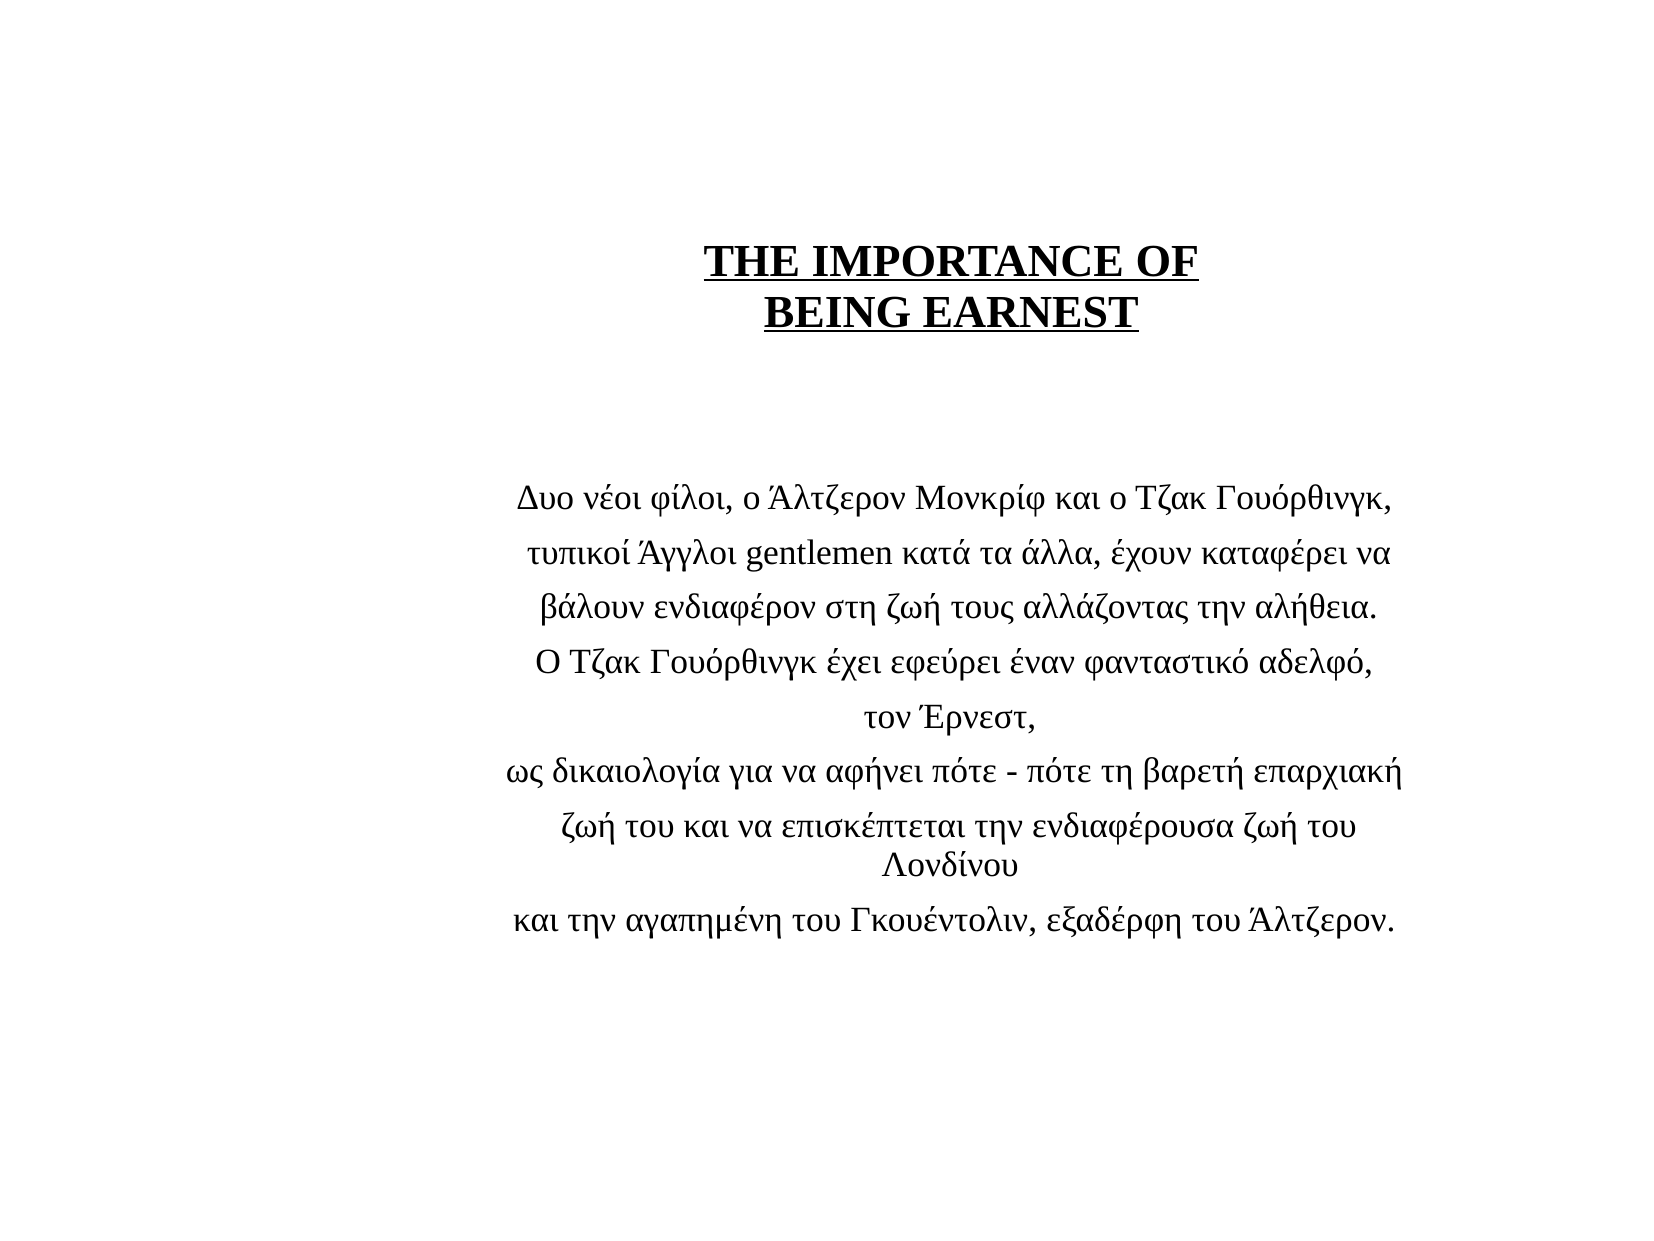

Δυο νέοι φίλοι, ο Άλτζερον Μονκρίφ και ο Τζακ Γουόρθινγκ,
 τυπικοί Άγγλοι gentlemen κατά τα άλλα, έχουν καταφέρει να
 βάλουν ενδιαφέρον στη ζωή τους αλλάζοντας την αλήθεια.
 Ο Τζακ Γουόρθινγκ έχει εφεύρει έναν φανταστικό αδελφό,
τον Έρνεστ,
ως δικαιολογία για να αφήνει πότε - πότε τη βαρετή επαρχιακή
 ζωή του και να επισκέπτεται την ενδιαφέρουσα ζωή του Λονδίνου
και την αγαπημένη του Γκουέντολιν, εξαδέρφη του Άλτζερον.
# THE IMPORTANCE OF BEING EARNEST